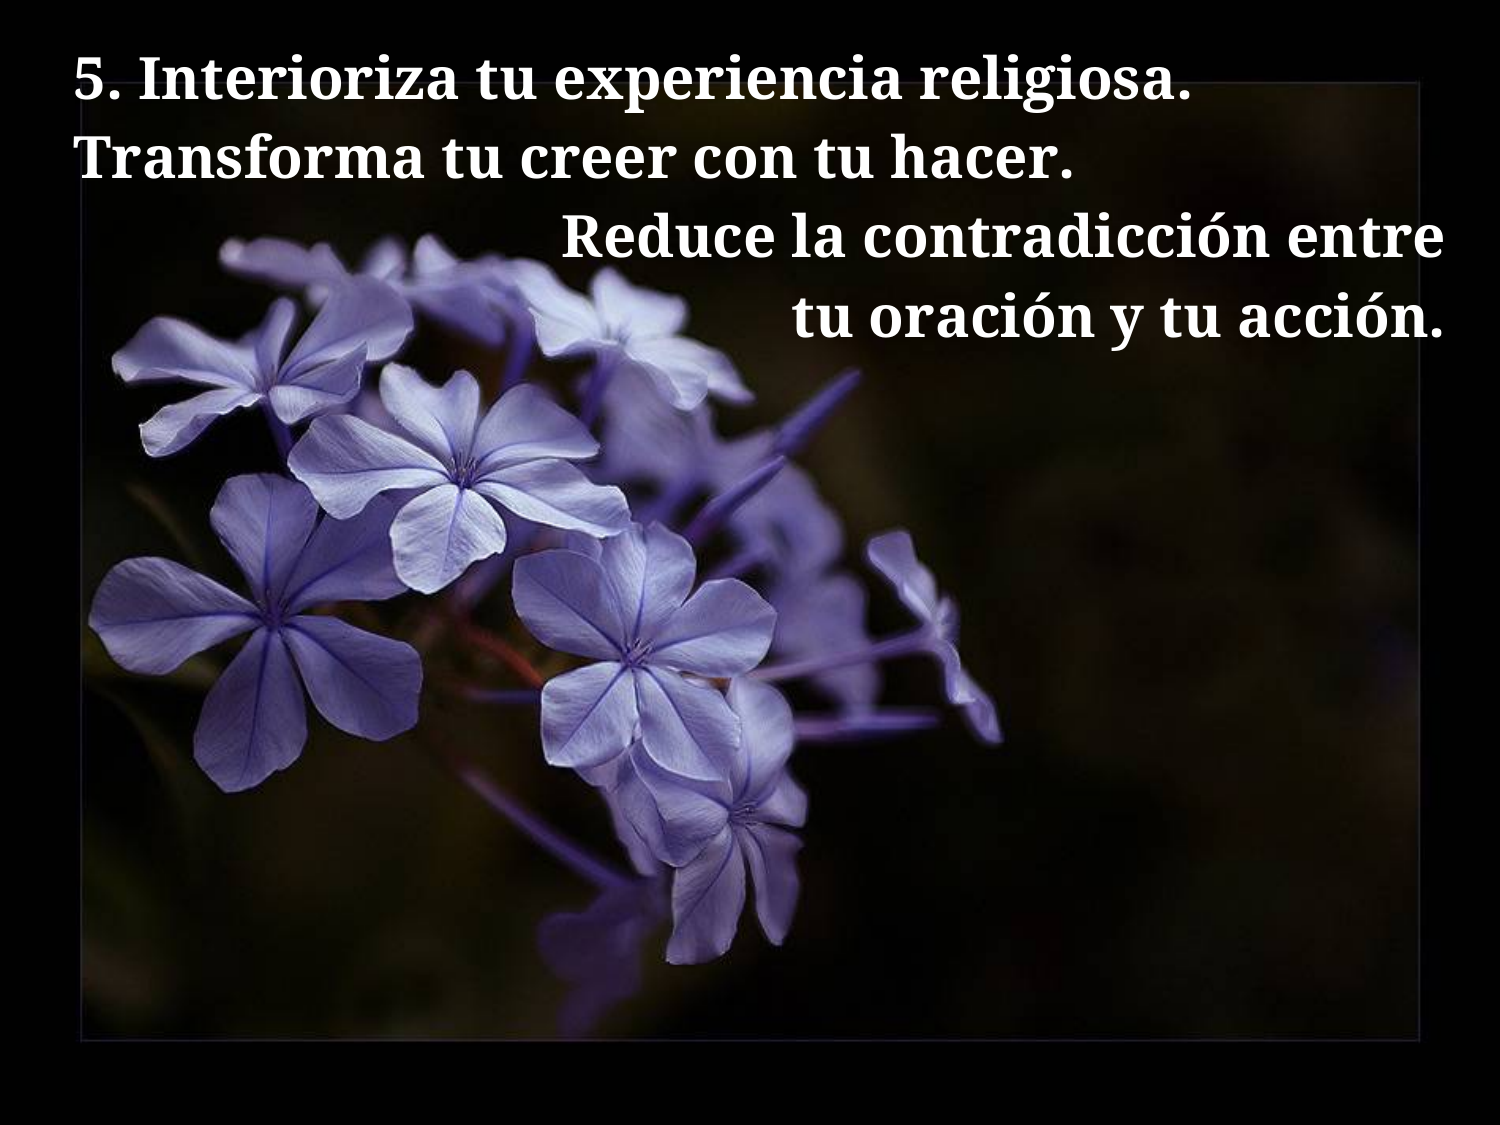

5. Interioriza tu experiencia religiosa. Transforma tu creer con tu hacer.
Reduce la contradicción entre
tu oración y tu acción.